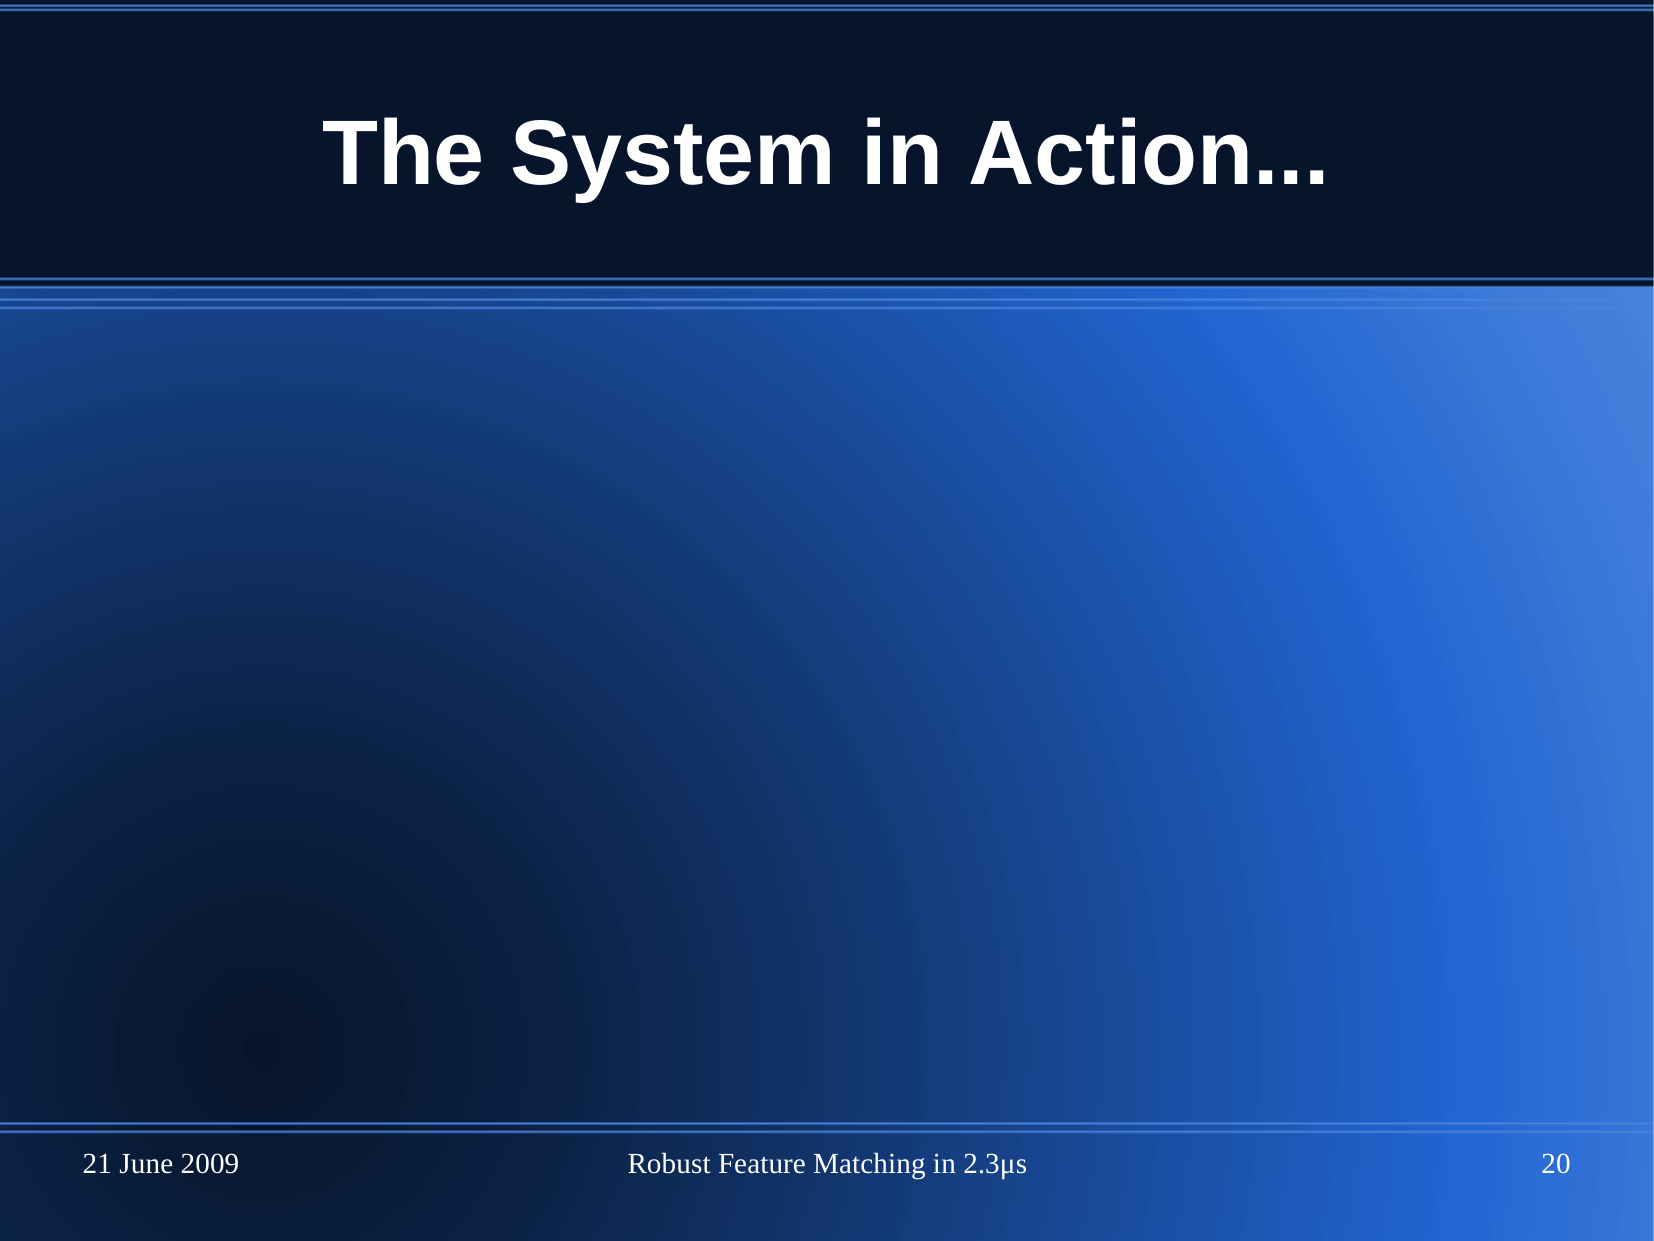

# The System in Action...
21 June 2009
Robust Feature Matching in 2.3μs
20